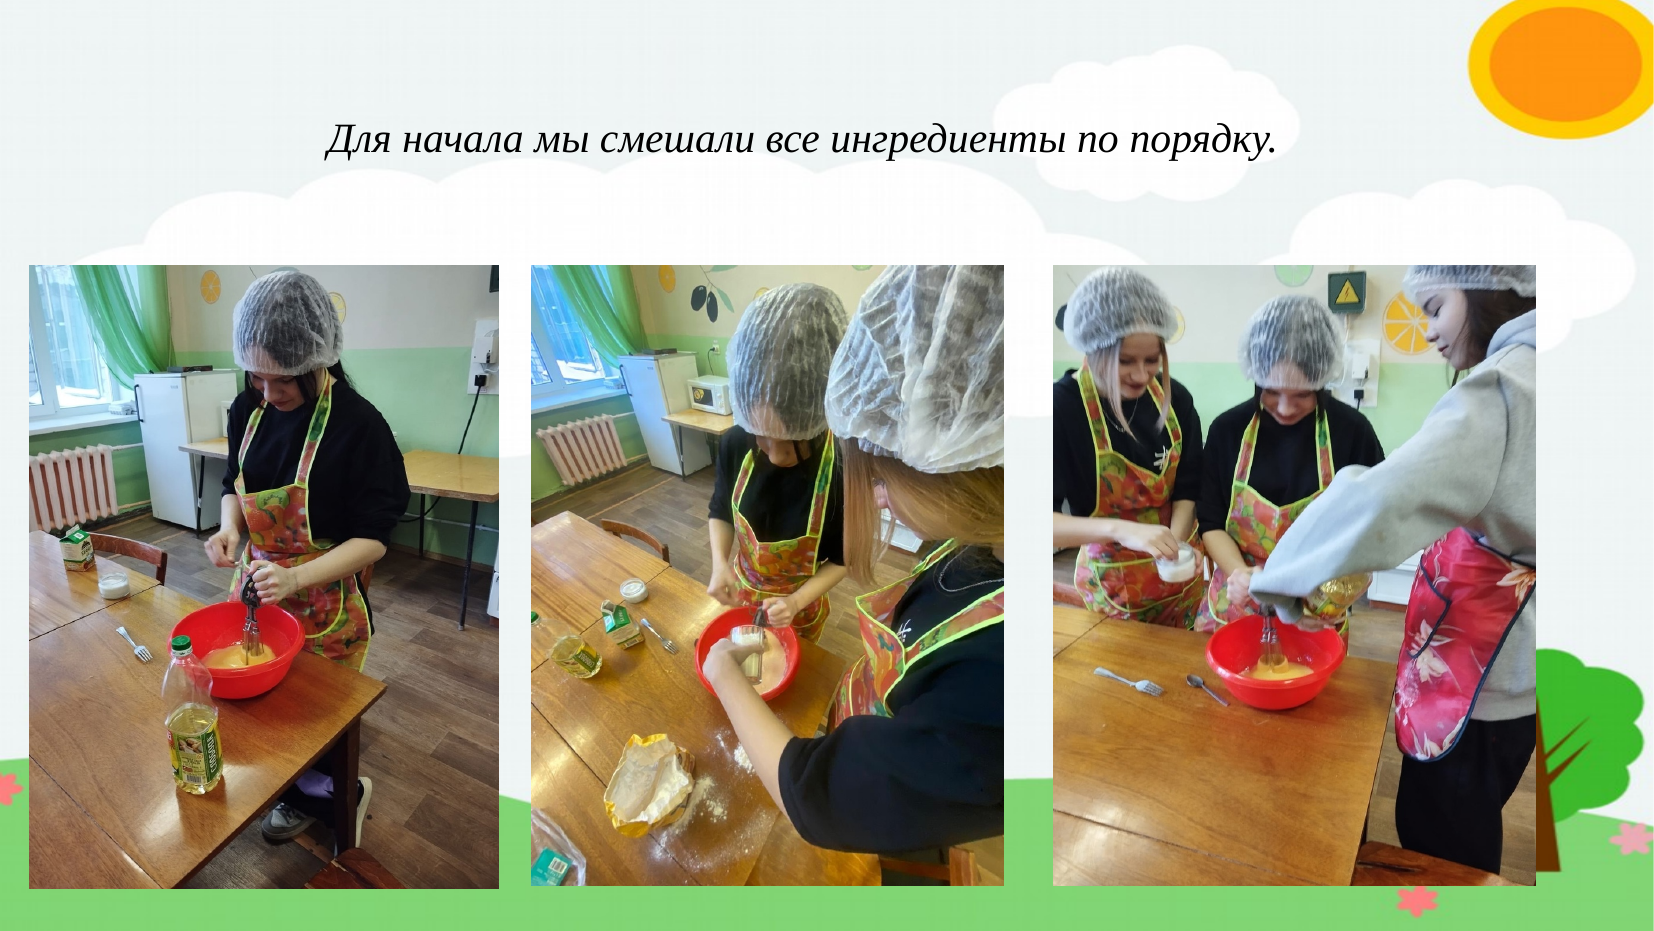

# Для начала мы смешали все ингредиенты по порядку.